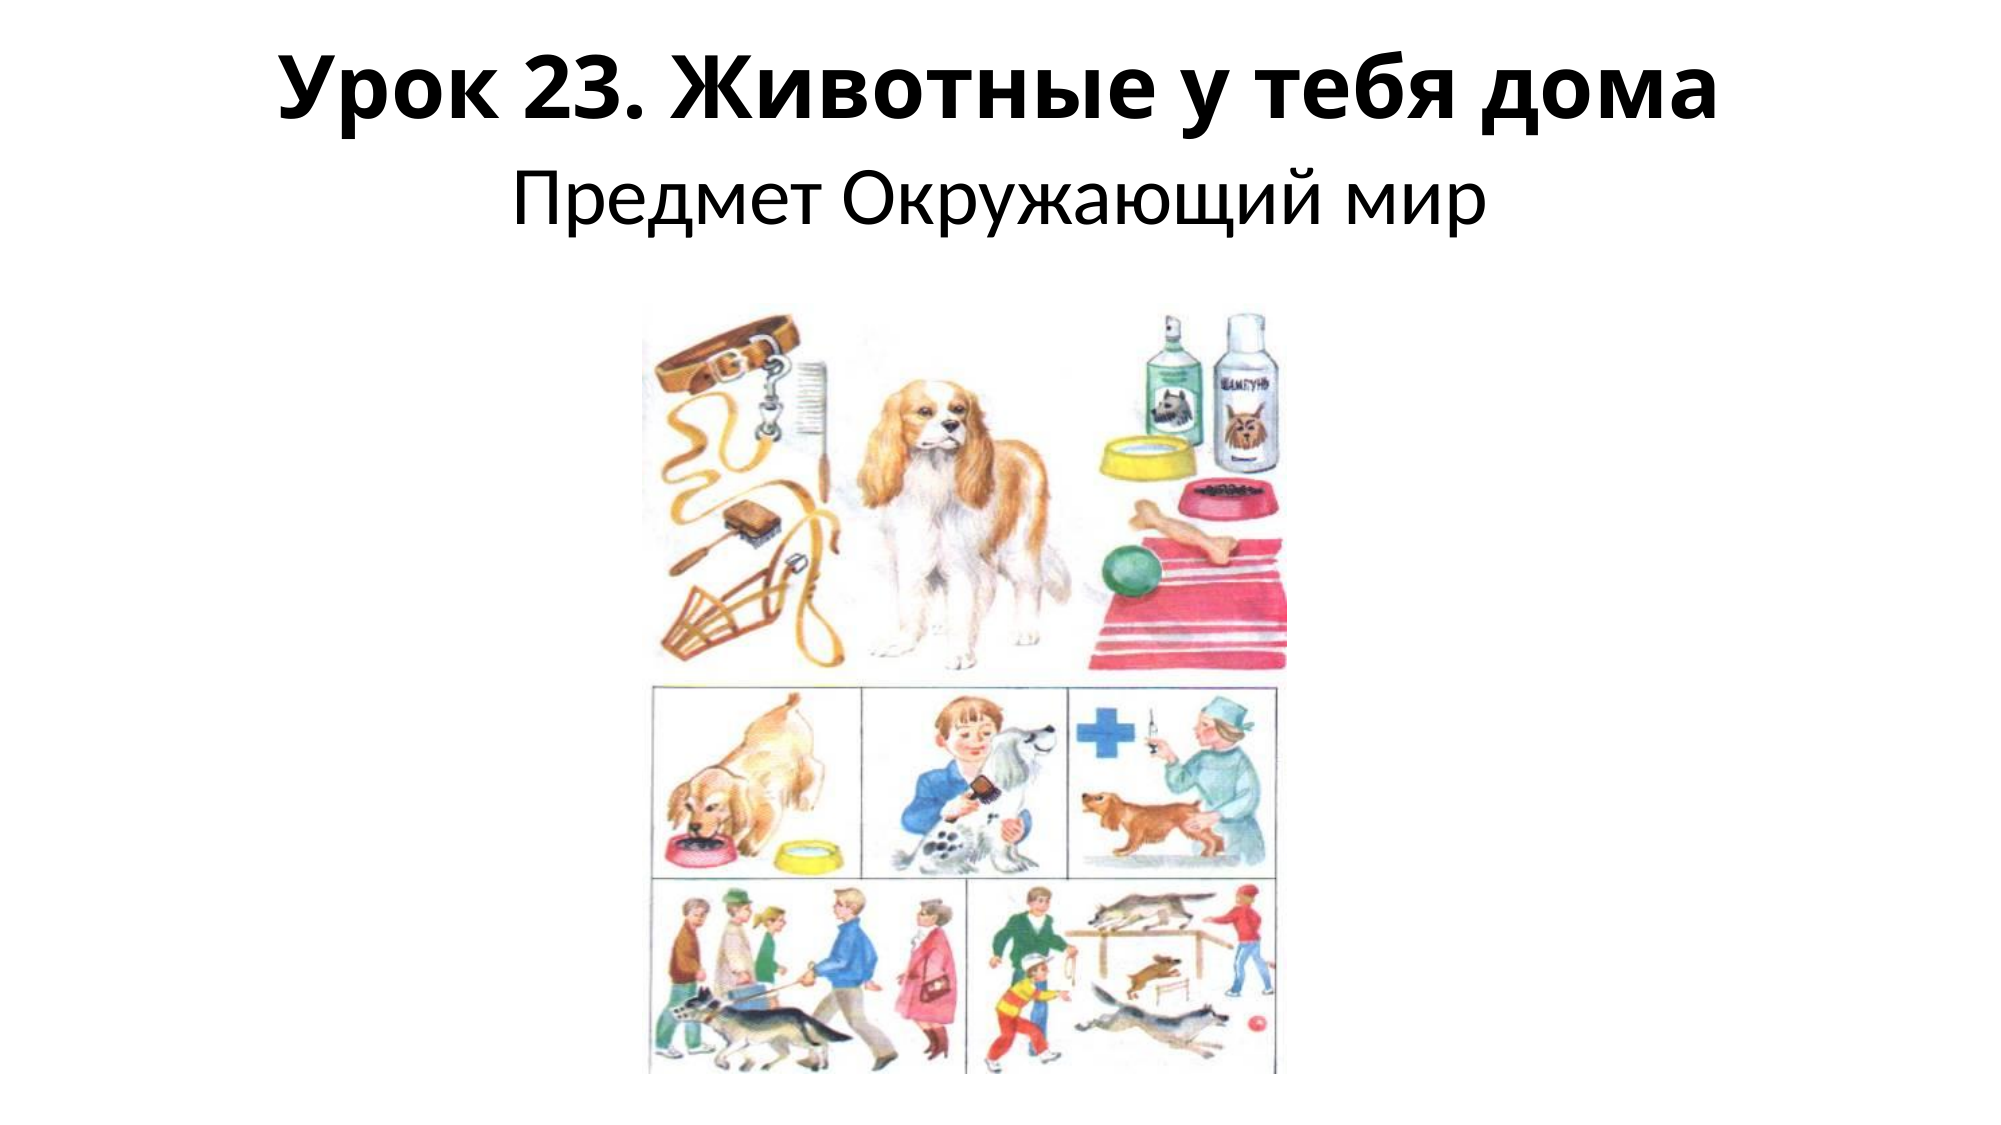

# Урок 23. Животные у тебя дома
Предмет Окружающий мир